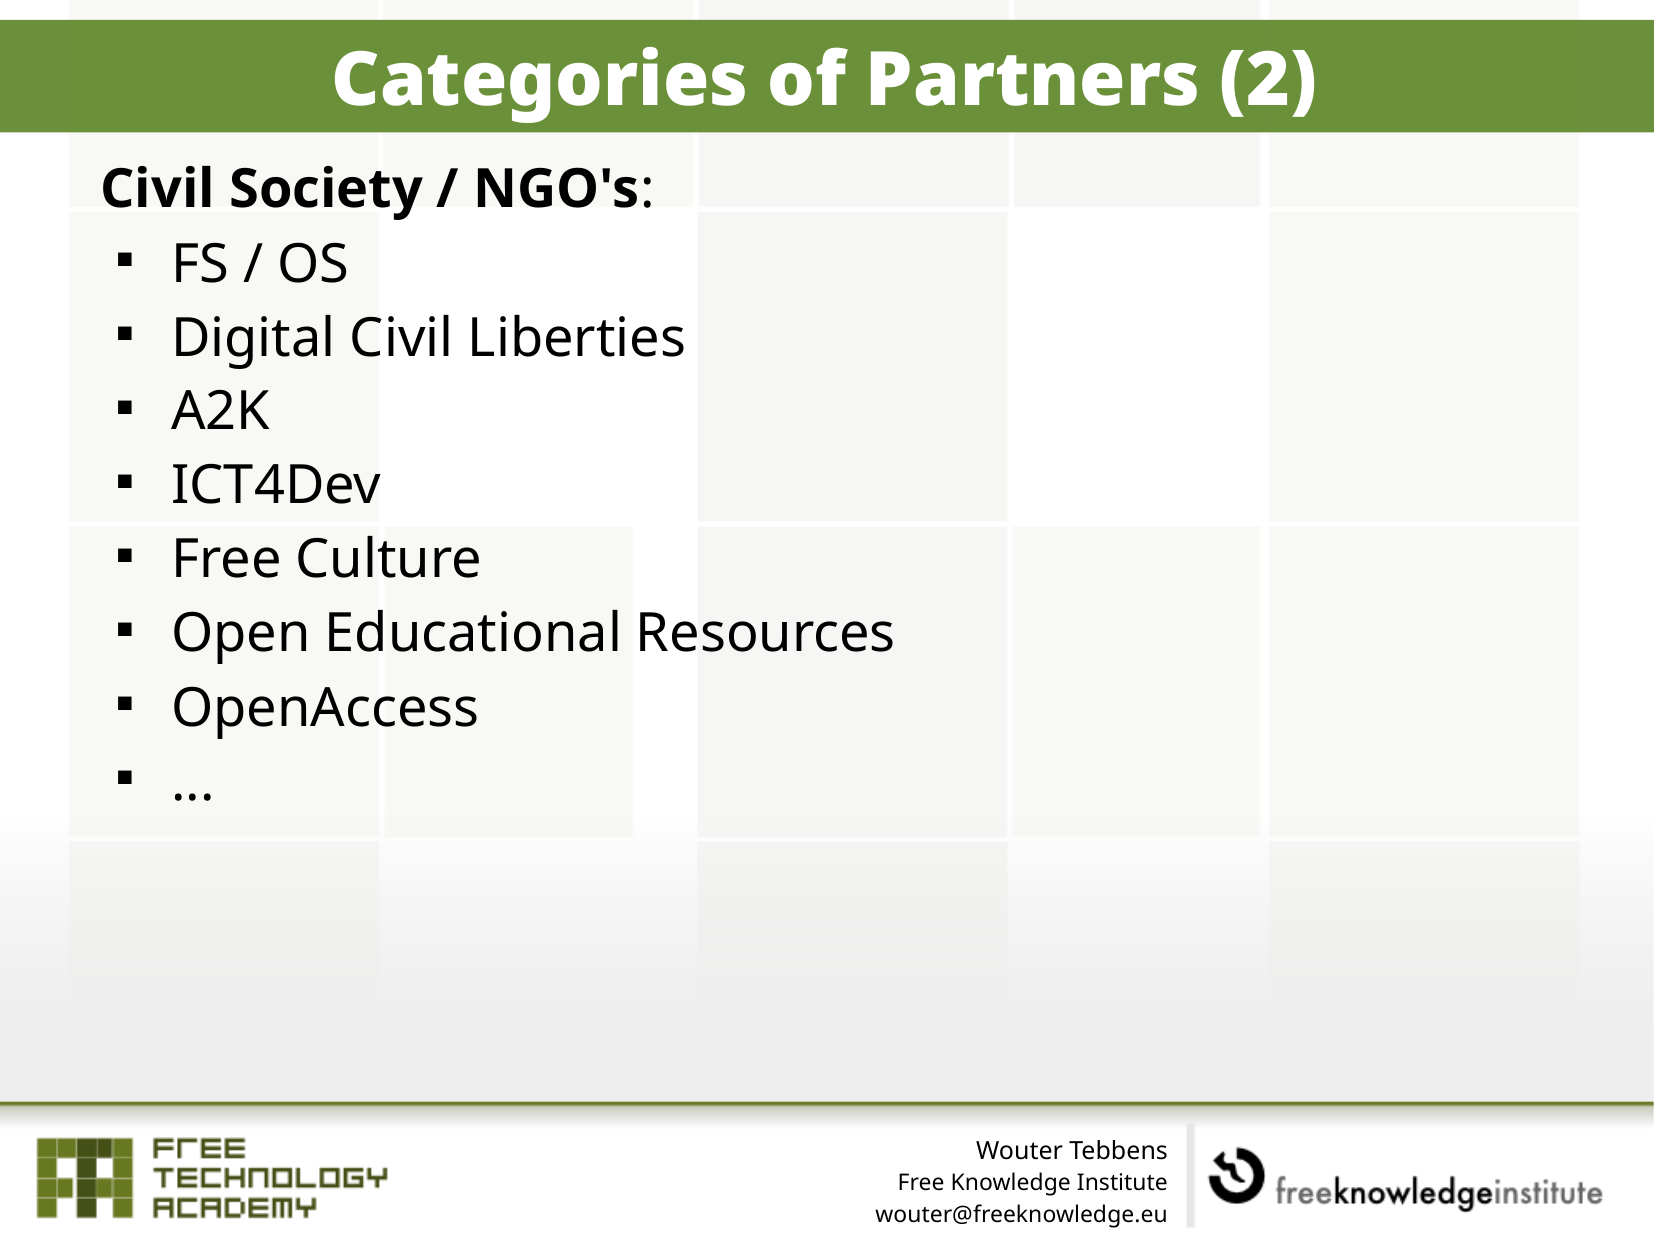

# Categories of Partners (2)
Civil Society / NGO's:
FS / OS
Digital Civil Liberties
A2K
ICT4Dev
Free Culture
Open Educational Resources
OpenAccess
...